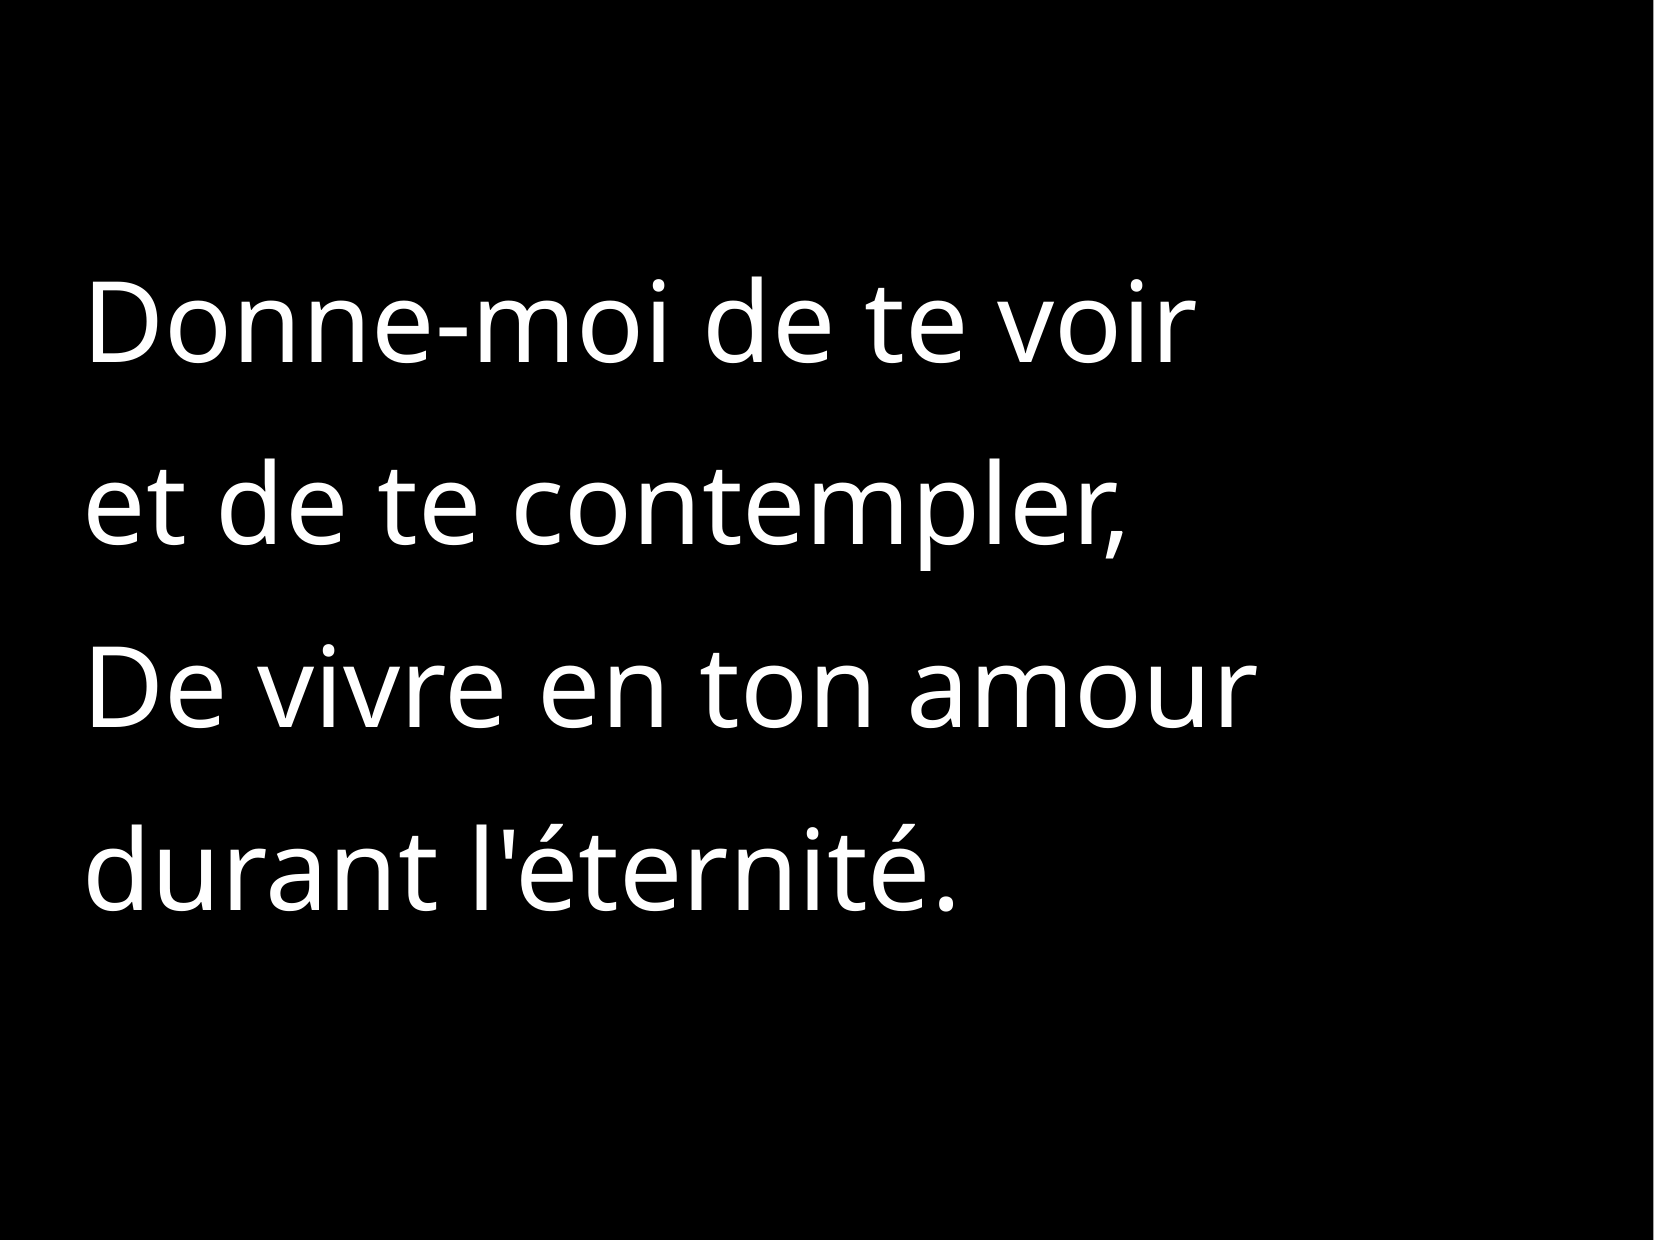

# Donne-moi de te voir
et de te contempler,
De vivre en ton amour
durant l'éternité.